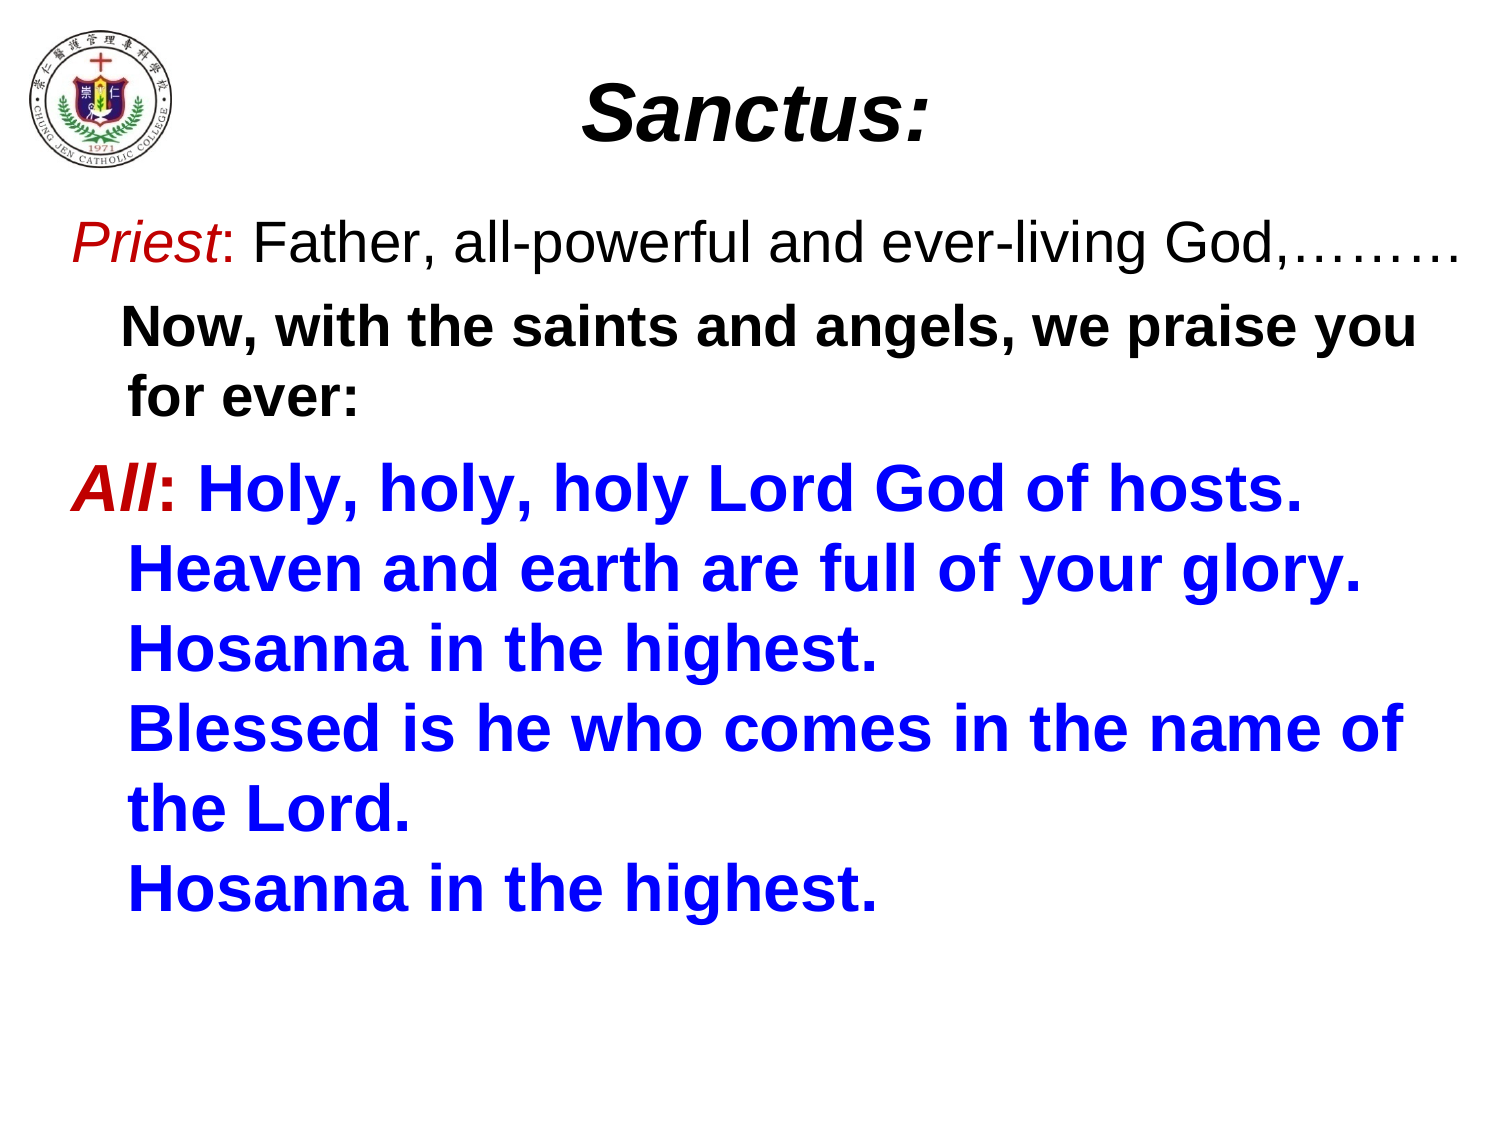

# Sanctus:
Priest: Father, all-powerful and ever-living God,………
 Now, with the saints and angels, we praise you for ever:
All: Holy, holy, holy Lord God of hosts. Heaven and earth are full of your glory.
Hosanna in the highest.
Blessed is he who comes in the name of the Lord.
Hosanna in the highest.